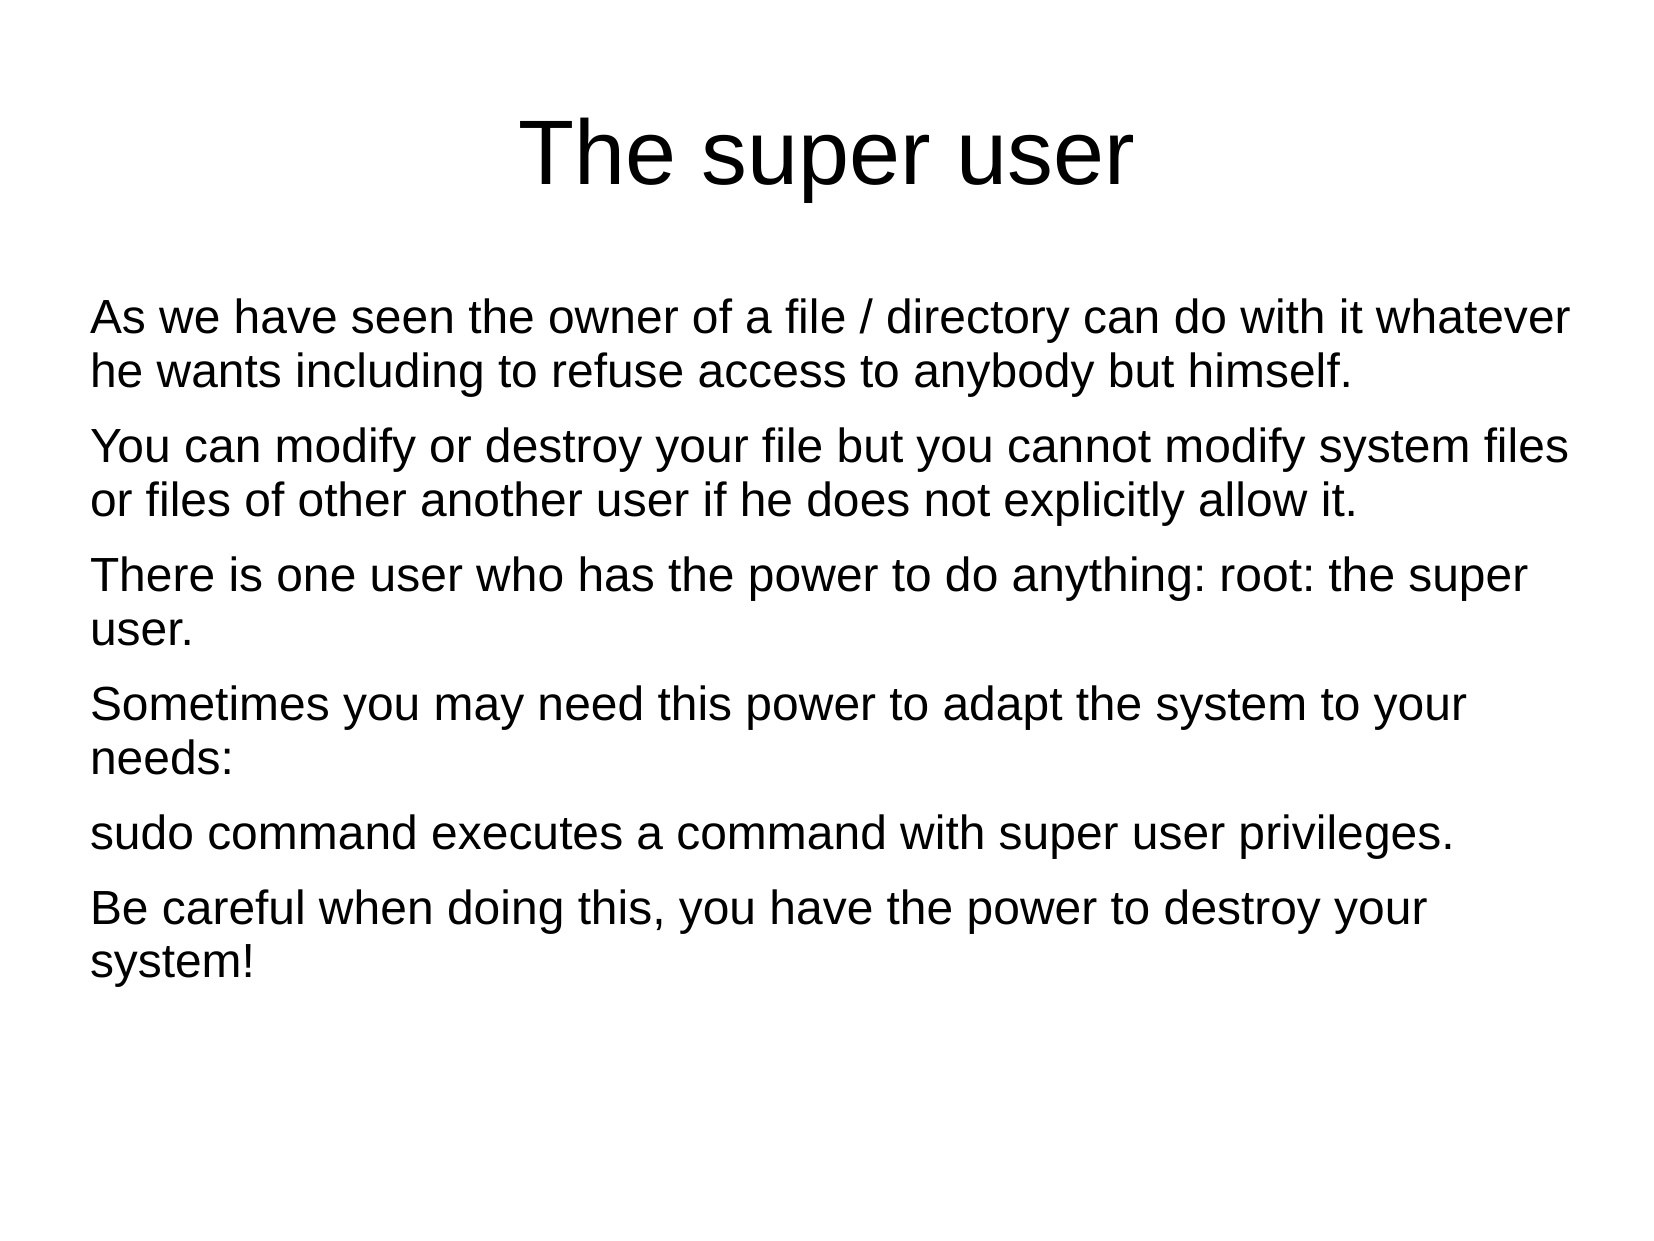

# The super user
As we have seen the owner of a file / directory can do with it whatever he wants including to refuse access to anybody but himself.
You can modify or destroy your file but you cannot modify system files or files of other another user if he does not explicitly allow it.
There is one user who has the power to do anything: root: the super user.
Sometimes you may need this power to adapt the system to your needs:
sudo command executes a command with super user privileges.
Be careful when doing this, you have the power to destroy your system!